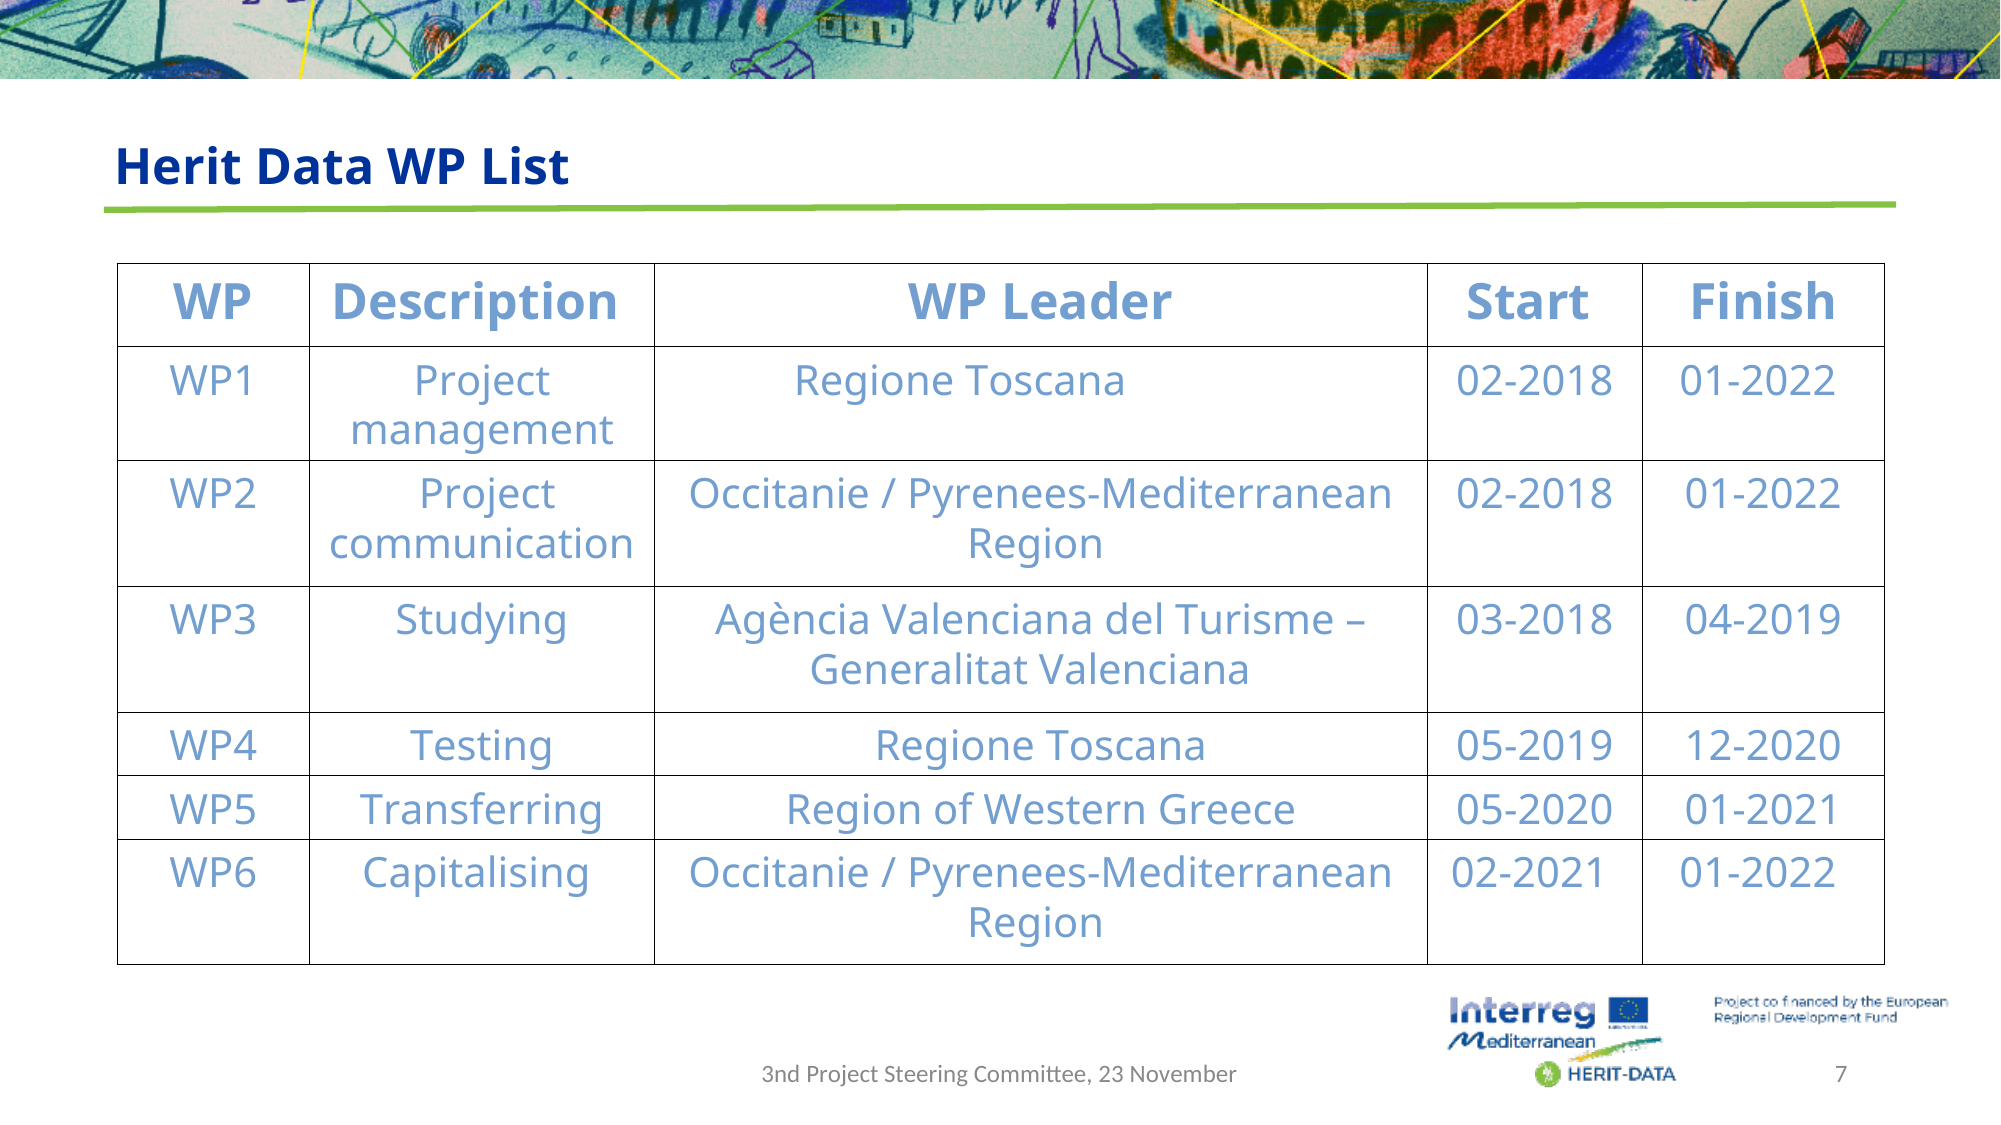

Herit Data WP List
| WP | Description | WP Leader | Start | Finish |
| --- | --- | --- | --- | --- |
| WP1 | Project management | Regione Toscana | 02-2018 | 01-2022 |
| WP2 | Project communication | Occitanie / Pyrenees-Mediterranean Region | 02-2018 | 01-2022 |
| WP3 | Studying | Agència Valenciana del Turisme – Generalitat Valenciana | 03-2018 | 04-2019 |
| WP4 | Testing | Regione Toscana | 05-2019 | 12-2020 |
| WP5 | Transferring | Region of Western Greece | 05-2020 | 01-2021 |
| WP6 | Capitalising | Occitanie / Pyrenees-Mediterranean Region | 02-2021 | 01-2022 |